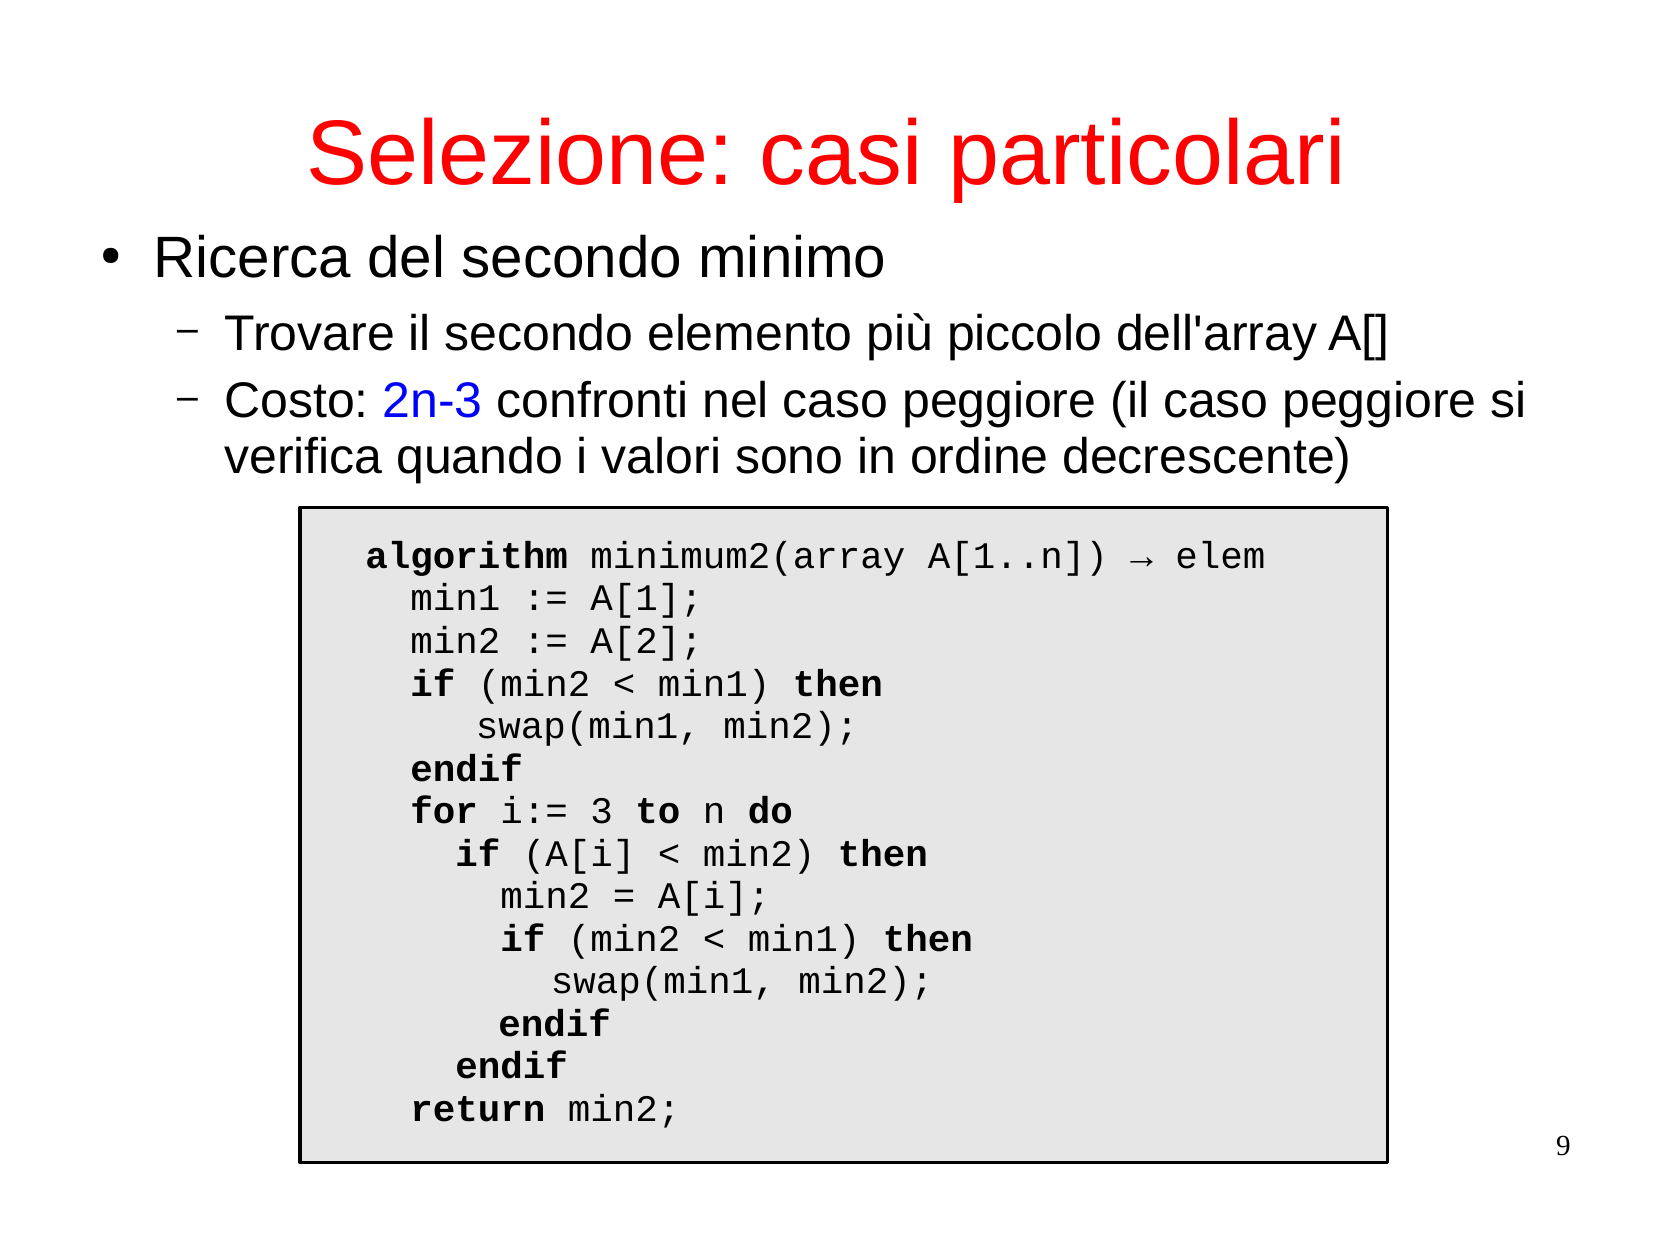

# Selezione: casi particolari
Ricerca del secondo minimo
Trovare il secondo elemento più piccolo dell'array A[]
Costo: 2n-3 confronti nel caso peggiore (il caso peggiore si verifica quando i valori sono in ordine decrescente)
algorithm minimum2(array A[1..n]) → elem
 min1 := A[1];
 min2 := A[2];
 if (min2 < min1) then
	swap(min1, min2);
 endif
 for i:= 3 to n do
 if (A[i] < min2) then
 min2 = A[i];
 if (min2 < min1) then
		swap(min1, min2);
	 endif
 endif
 return min2;
Algoritmi e Strutture Dati
9